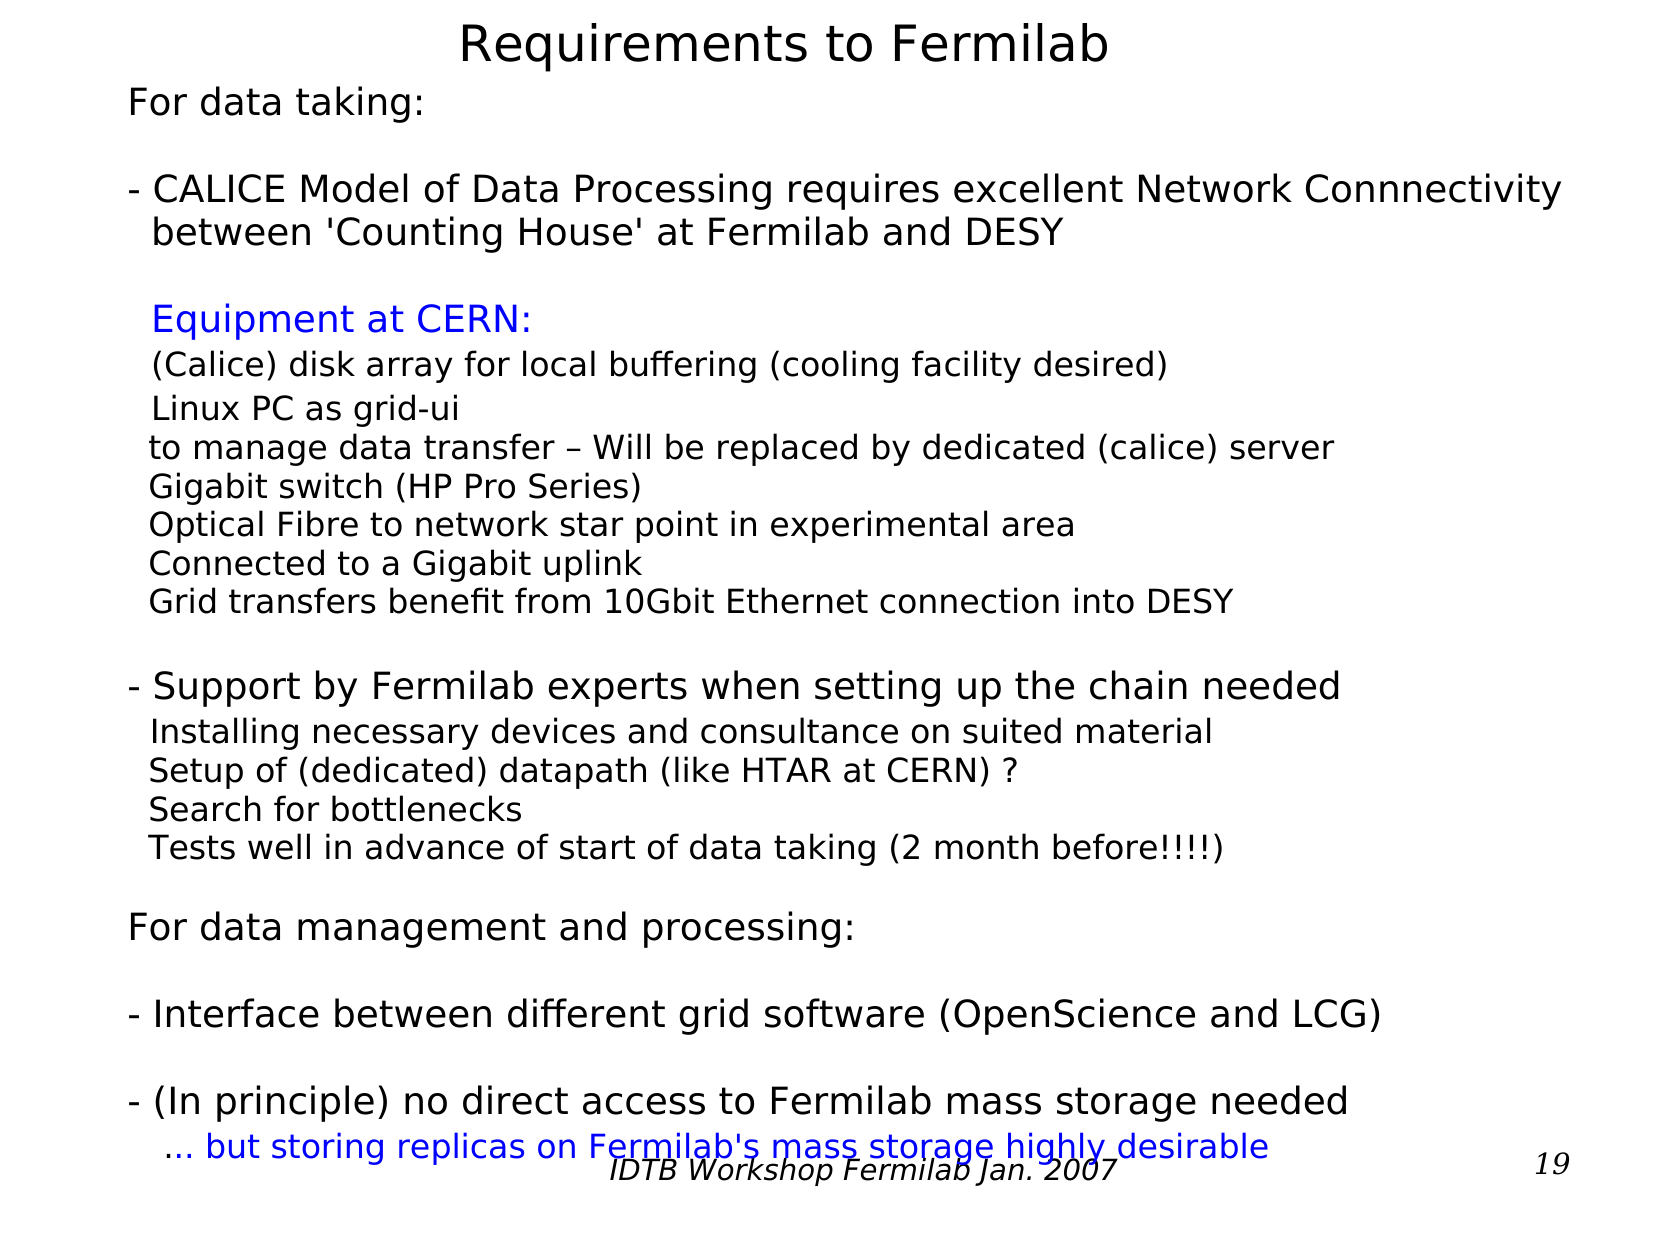

Requirements to Fermilab
For data taking:
- CALICE Model of Data Processing requires excellent Network Connnectivity
 between 'Counting House' at Fermilab and DESY
 Equipment at CERN:
 (Calice) disk array for local buffering (cooling facility desired)
 Linux PC as grid-ui
 to manage data transfer – Will be replaced by dedicated (calice) server
 Gigabit switch (HP Pro Series)
 Optical Fibre to network star point in experimental area
 Connected to a Gigabit uplink
 Grid transfers benefit from 10Gbit Ethernet connection into DESY
- Support by Fermilab experts when setting up the chain needed
 Installing necessary devices and consultance on suited material
 Setup of (dedicated) datapath (like HTAR at CERN) ?
 Search for bottlenecks
 Tests well in advance of start of data taking (2 month before!!!!)
For data management and processing:
- Interface between different grid software (OpenScience and LCG)
- (In principle) no direct access to Fermilab mass storage needed
 ... but storing replicas on Fermilab's mass storage highly desirable
19
ILC Detector Testbeam Workshop Jan. 07